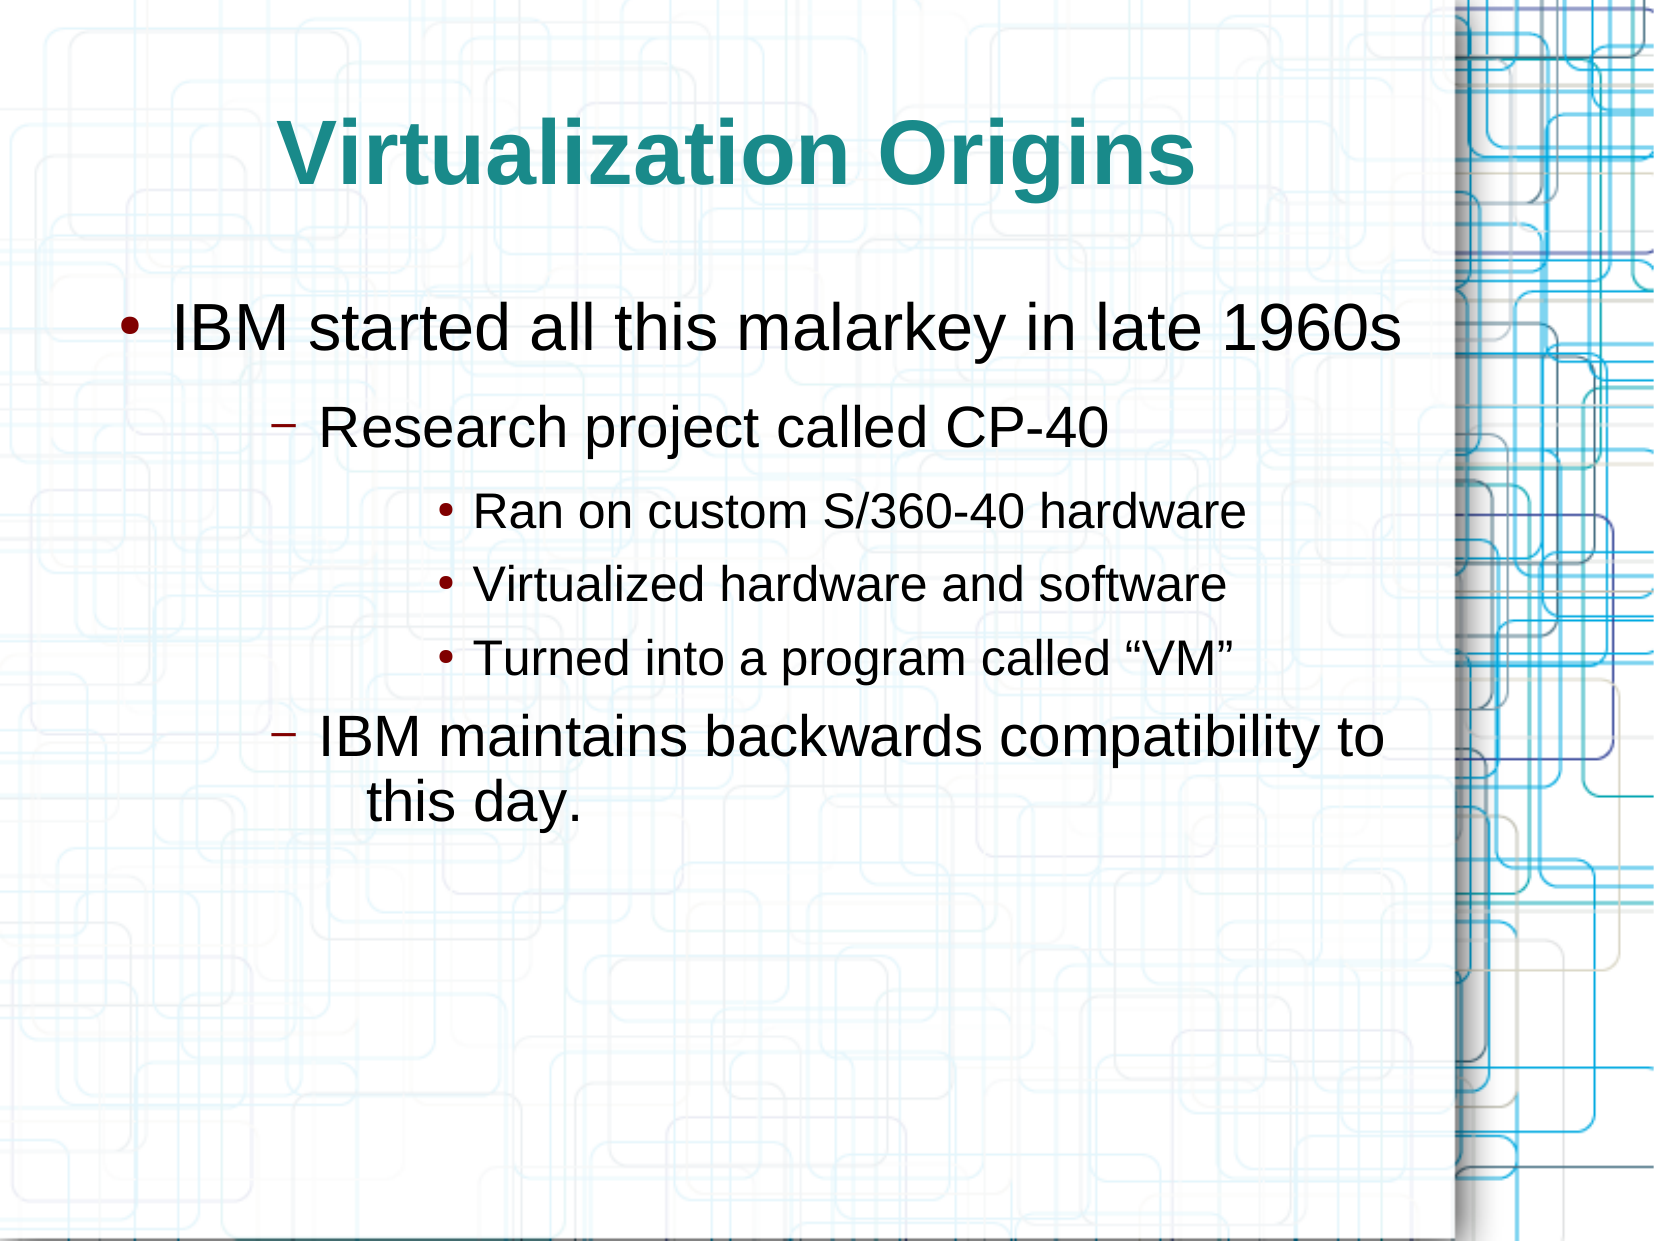

# Virtualization Origins
IBM started all this malarkey in late 1960s
Research project called CP-40
Ran on custom S/360-40 hardware
Virtualized hardware and software
Turned into a program called “VM”
IBM maintains backwards compatibility to this day.